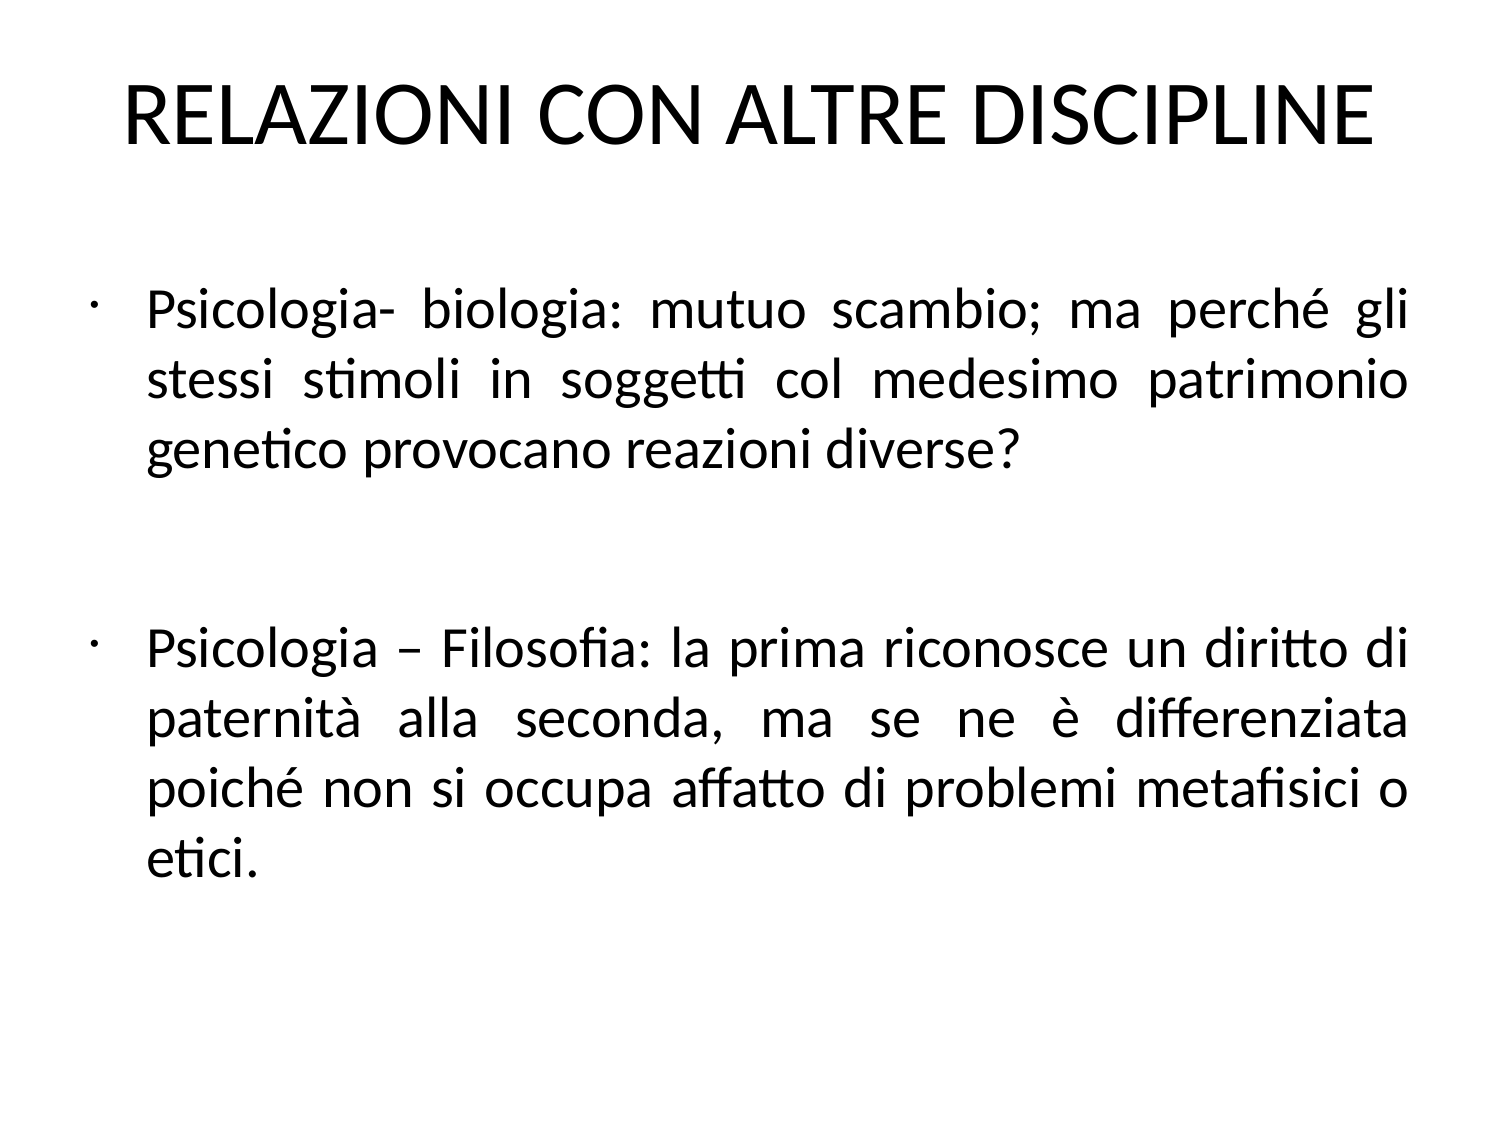

# RELAZIONI CON ALTRE DISCIPLINE
Psicologia- biologia: mutuo scambio; ma perché gli stessi stimoli in soggetti col medesimo patrimonio genetico provocano reazioni diverse?
Psicologia – Filosofia: la prima riconosce un diritto di paternità alla seconda, ma se ne è differenziata poiché non si occupa affatto di problemi metafisici o etici.